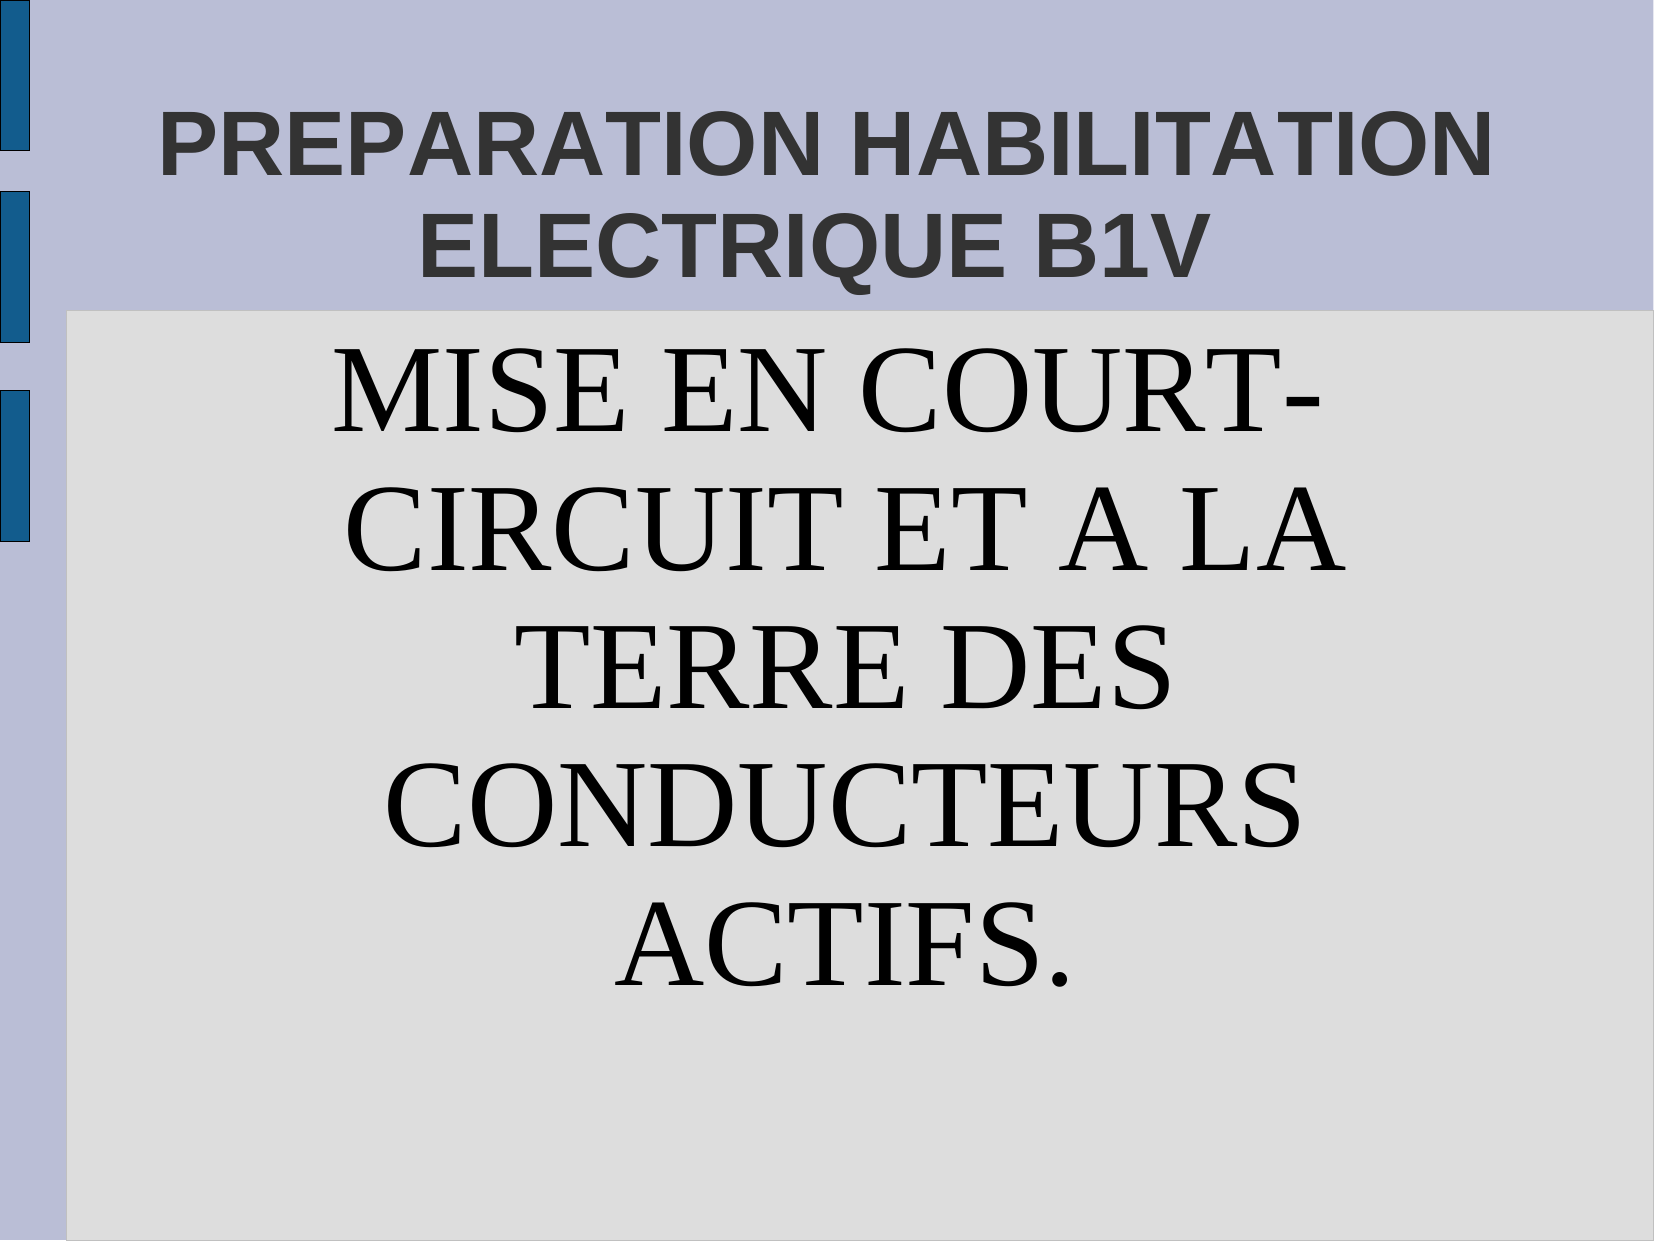

# PREPARATION HABILITATION ELECTRIQUE B1V
MISE EN COURT-CIRCUIT ET A LA TERRE DES CONDUCTEURS ACTIFS.